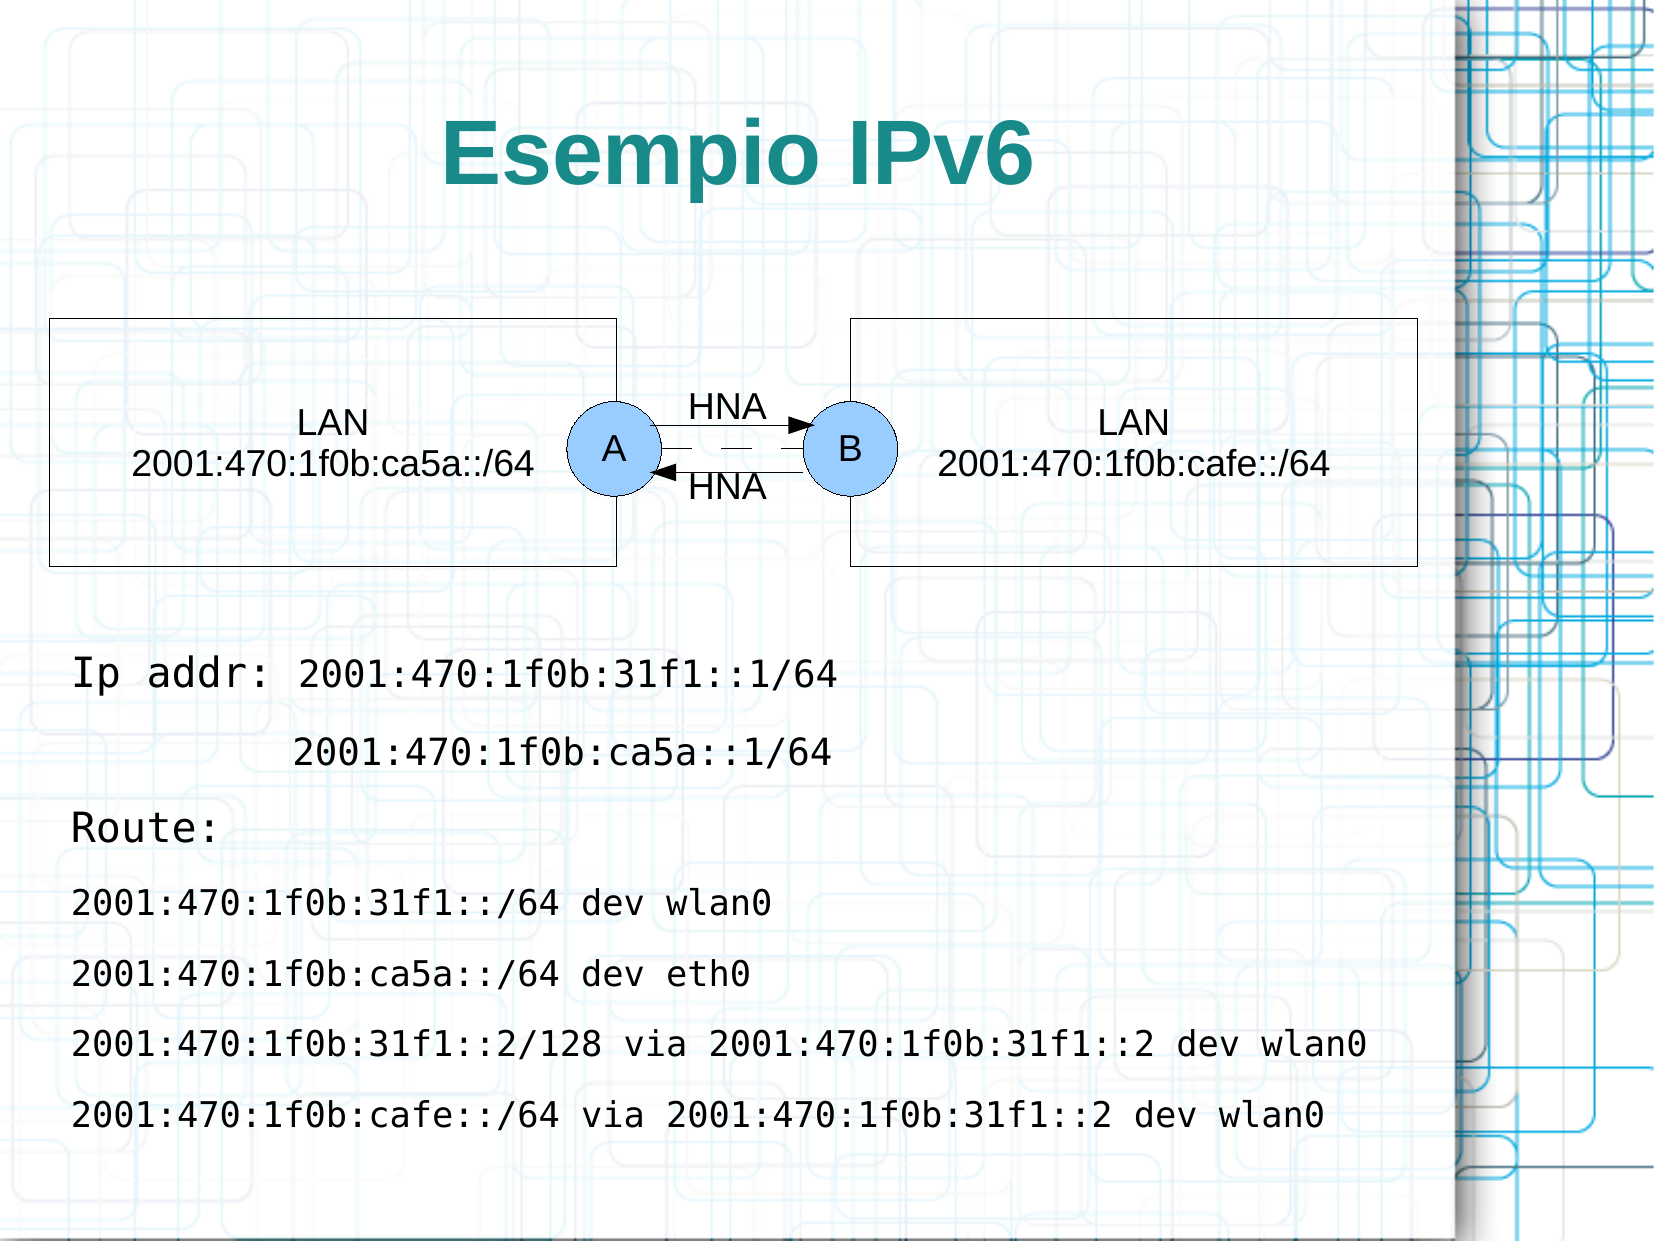

# Esempio IPv6
LAN
2001:470:1f0b:ca5a::/64
LAN
2001:470:1f0b:cafe::/64
HNA
A
B
HNA
Ip addr: 2001:470:1f0b:31f1::1/64
 		 	2001:470:1f0b:ca5a::1/64
Route:
2001:470:1f0b:31f1::/64 dev wlan0
2001:470:1f0b:ca5a::/64 dev eth0
2001:470:1f0b:31f1::2/128 via 2001:470:1f0b:31f1::2 dev wlan0
2001:470:1f0b:cafe::/64 via 2001:470:1f0b:31f1::2 dev wlan0